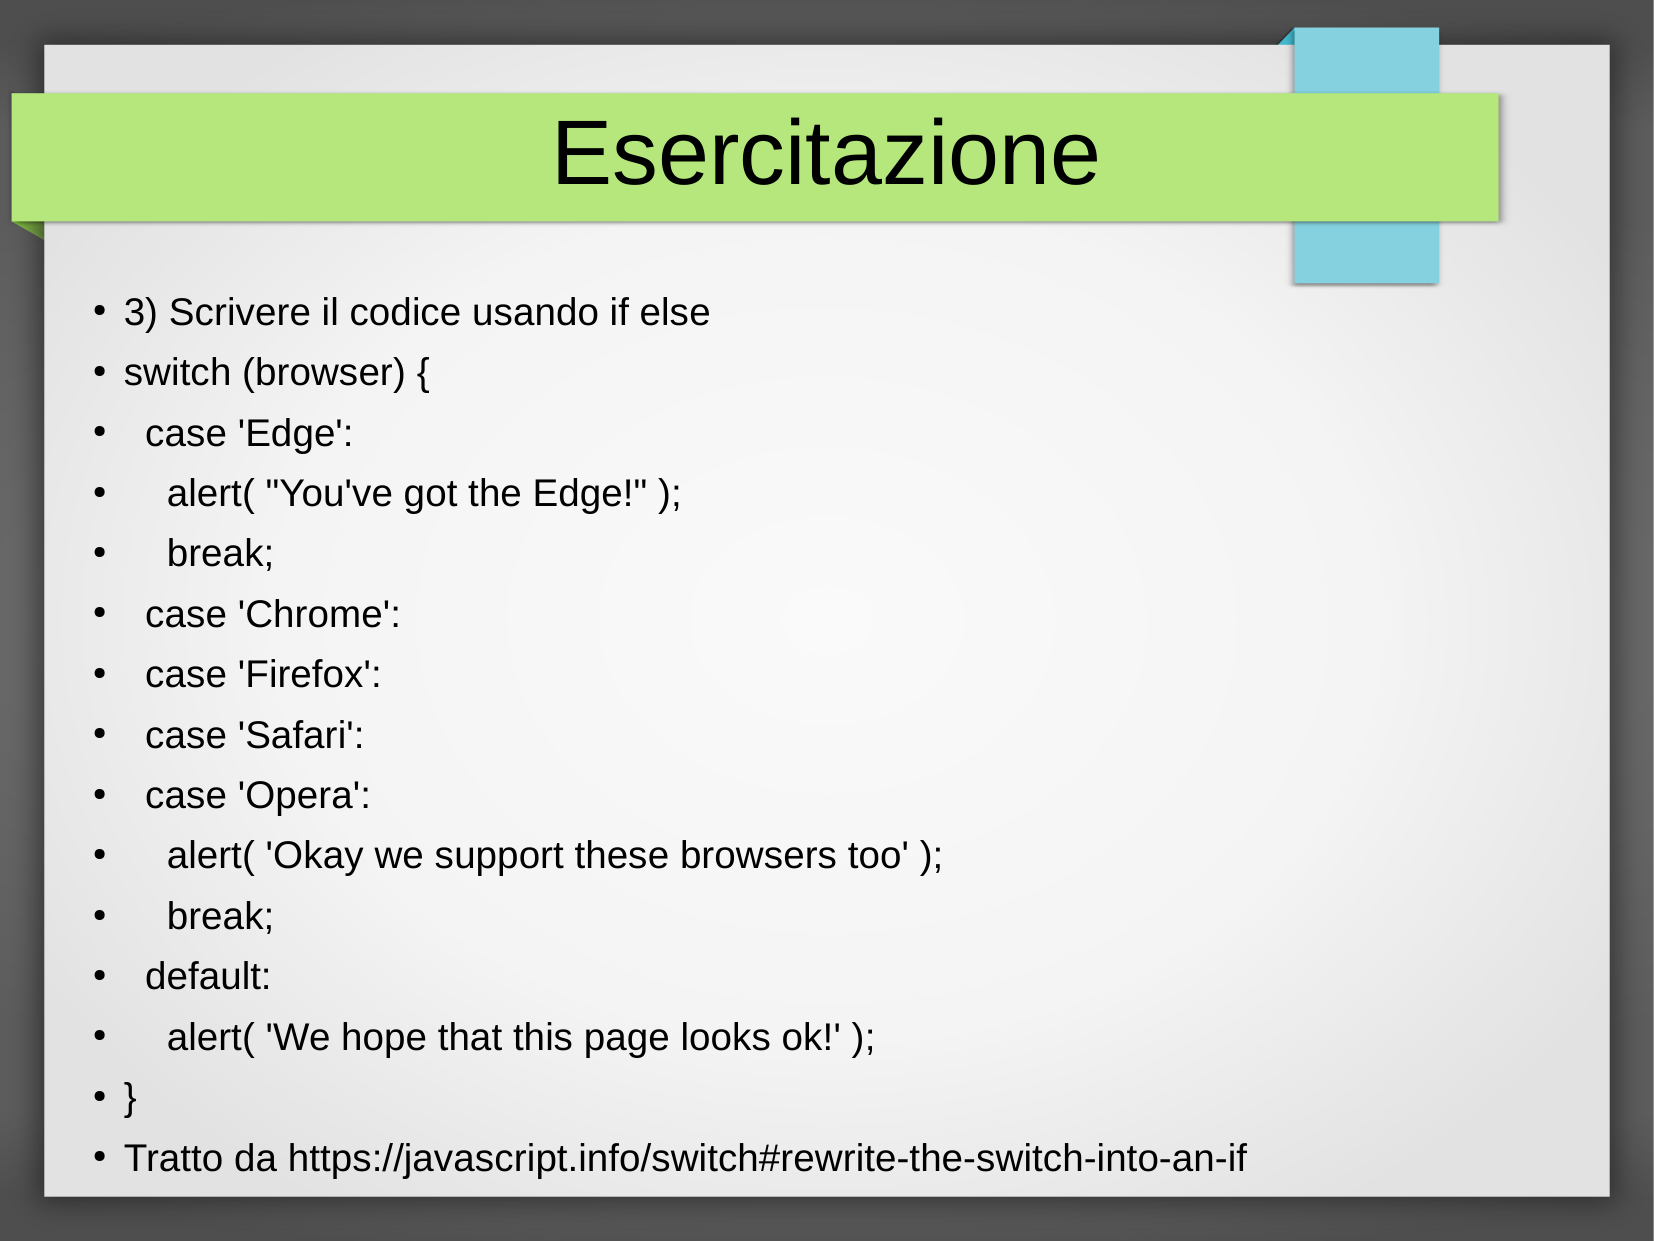

# Esercitazione
3) Scrivere il codice usando if else
switch (browser) {
 case 'Edge':
 alert( "You've got the Edge!" );
 break;
 case 'Chrome':
 case 'Firefox':
 case 'Safari':
 case 'Opera':
 alert( 'Okay we support these browsers too' );
 break;
 default:
 alert( 'We hope that this page looks ok!' );
}
Tratto da https://javascript.info/switch#rewrite-the-switch-into-an-if